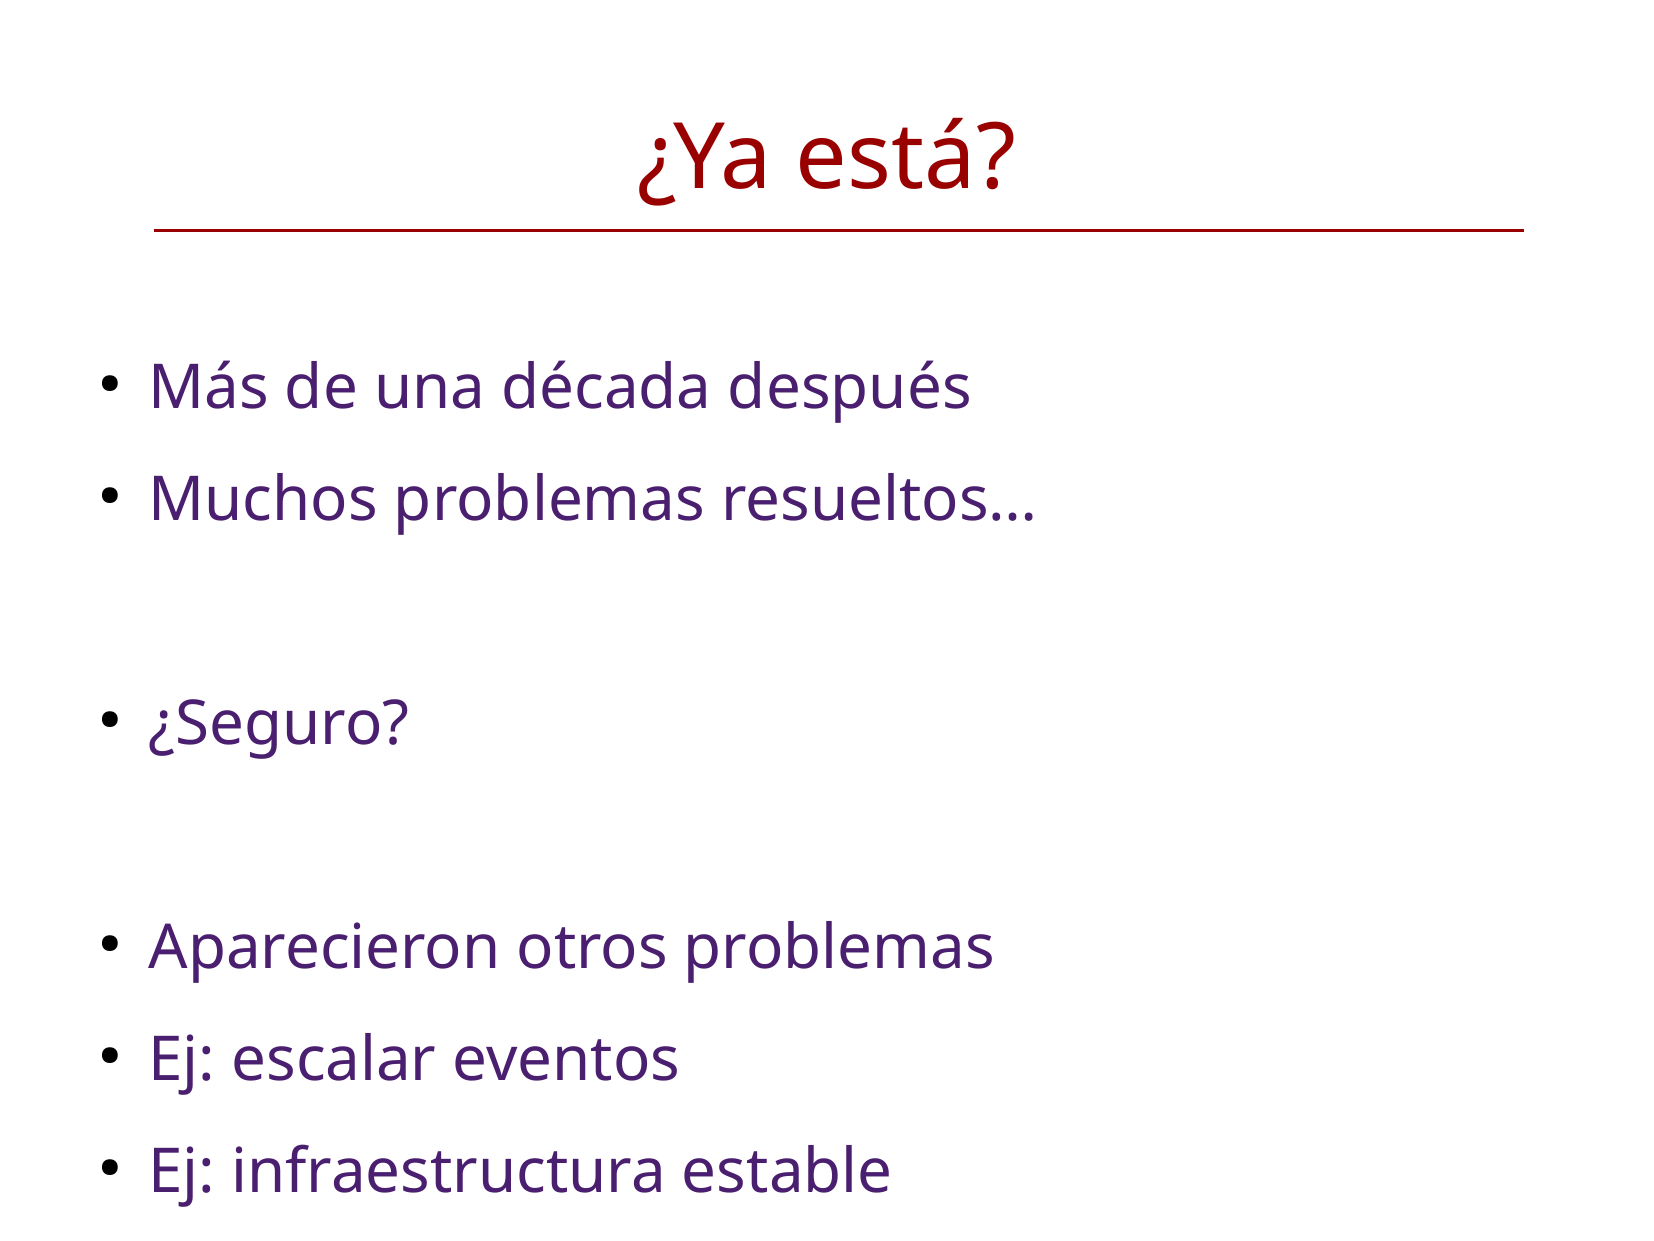

# ¿Ya está?
Más de una década después
Muchos problemas resueltos…
¿Seguro?
Aparecieron otros problemas
Ej: escalar eventos
Ej: infraestructura estable